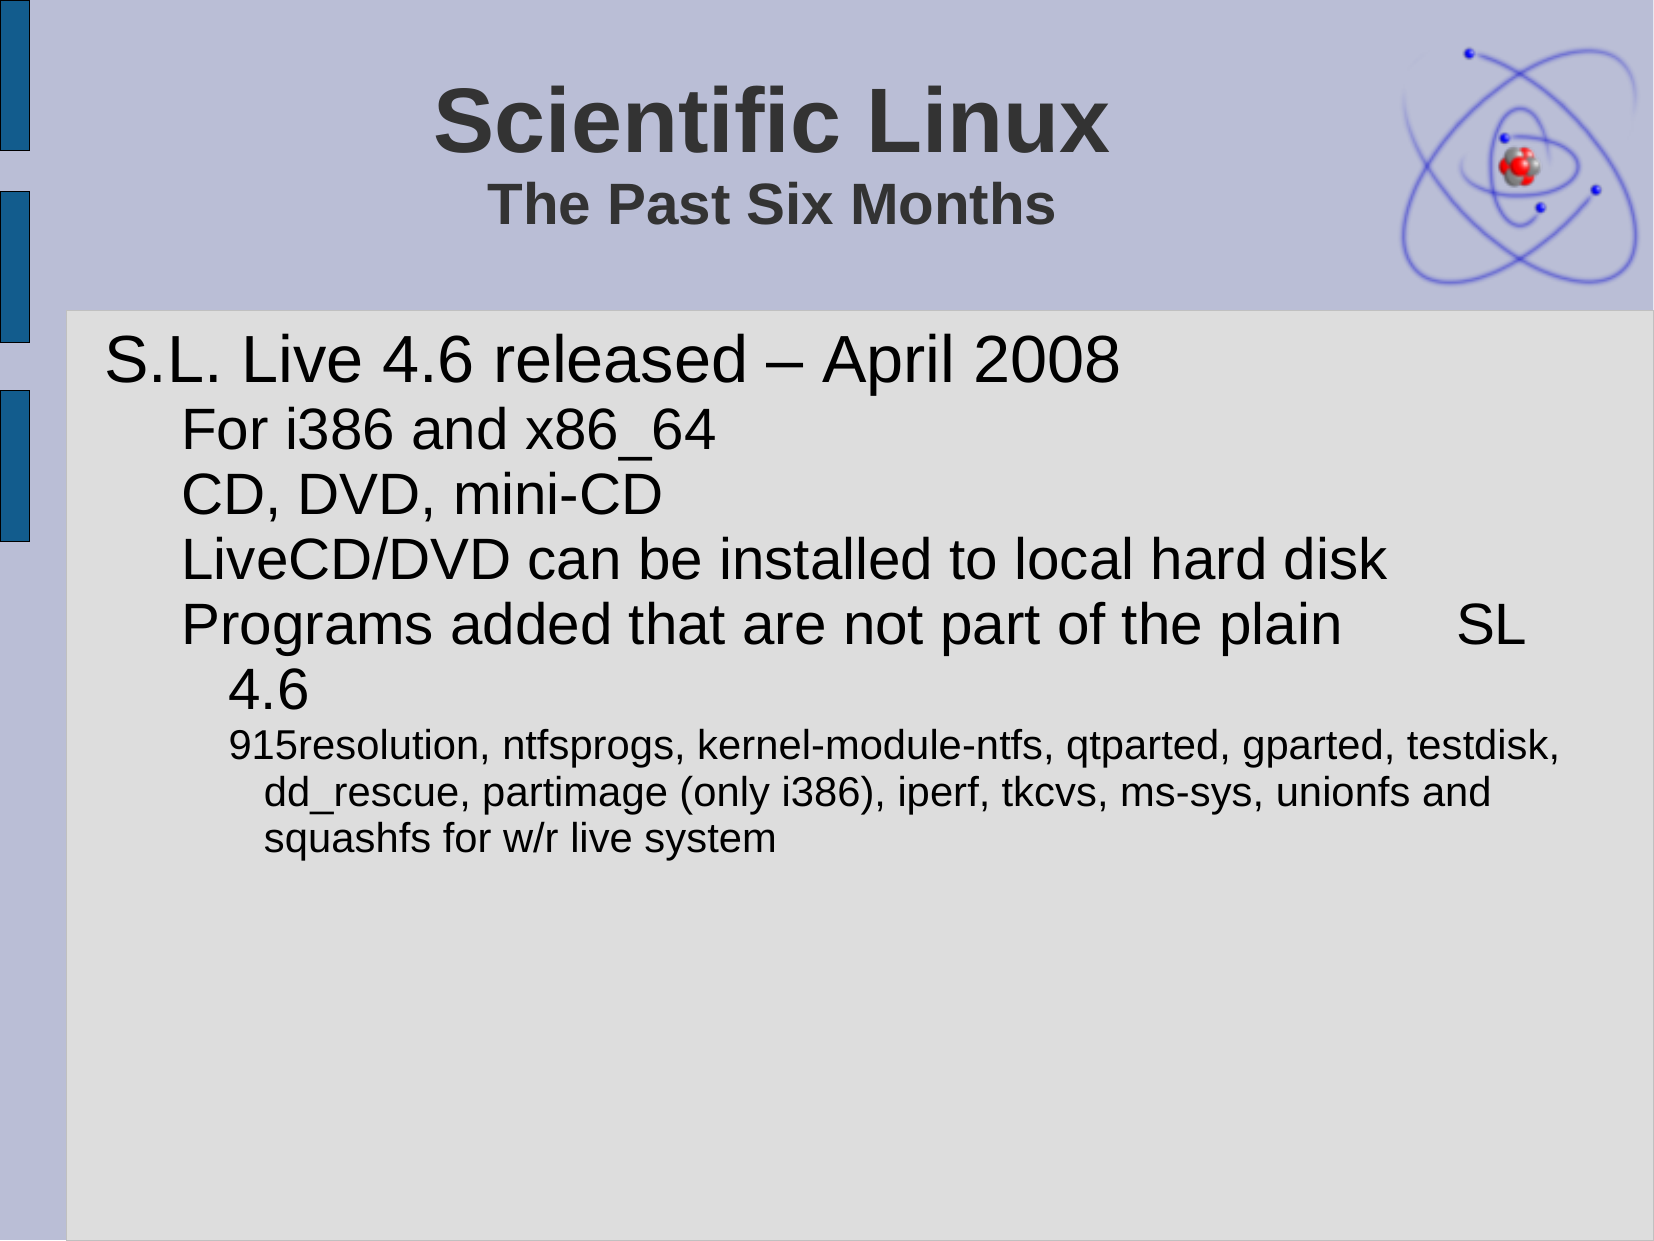

# Scientific Linux The Past Six Months
S.L. Live 4.6 released – April 2008
For i386 and x86_64
CD, DVD, mini-CD
LiveCD/DVD can be installed to local hard disk
Programs added that are not part of the plain SL 4.6
915resolution, ntfsprogs, kernel-module-ntfs, qtparted, gparted, testdisk, dd_rescue, partimage (only i386), iperf, tkcvs, ms-sys, unionfs and squashfs for w/r live system